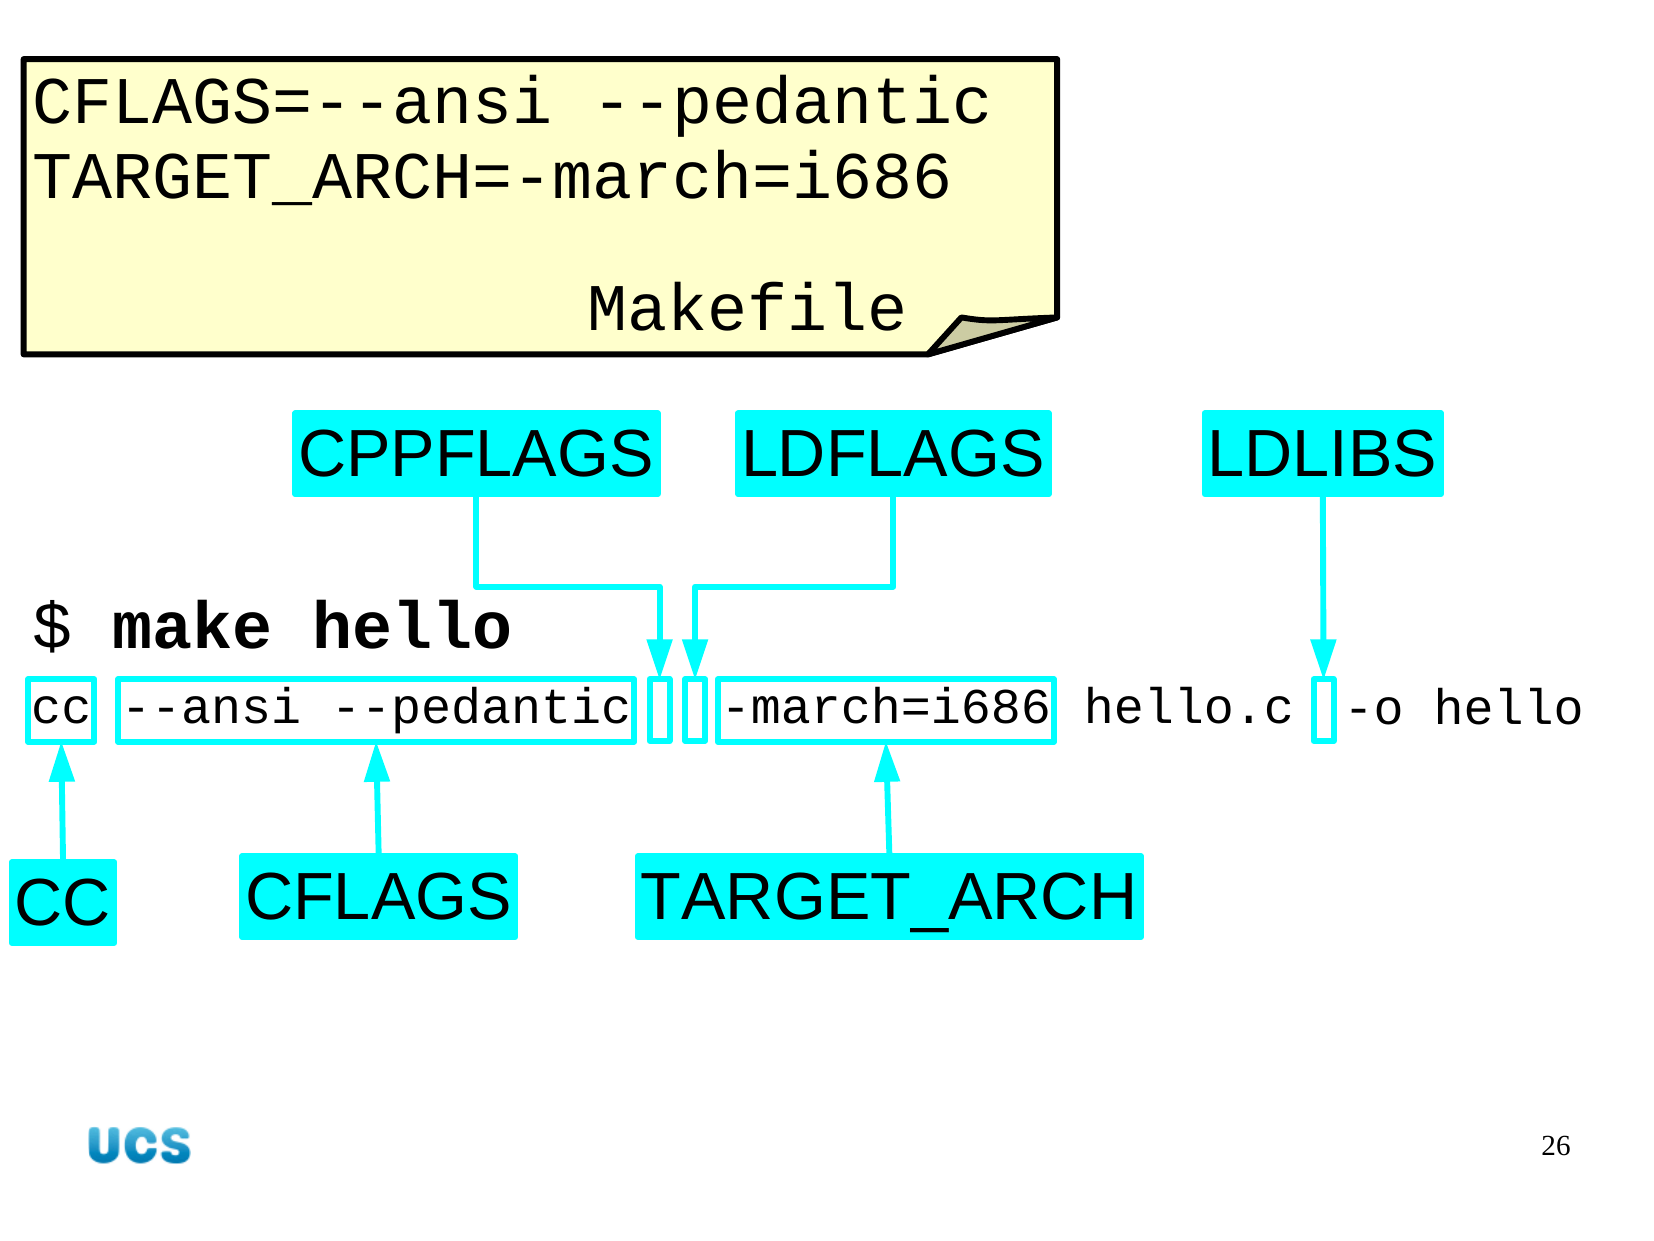

CFLAGS=--ansi --pedantic
TARGET_ARCH=-march=i686
Makefile
CPPFLAGS
LDFLAGS
LDLIBS
$ make hello
cc
--ansi --pedantic
-march=i686
hello.c
-o hello
CFLAGS
TARGET_ARCH
CC
26